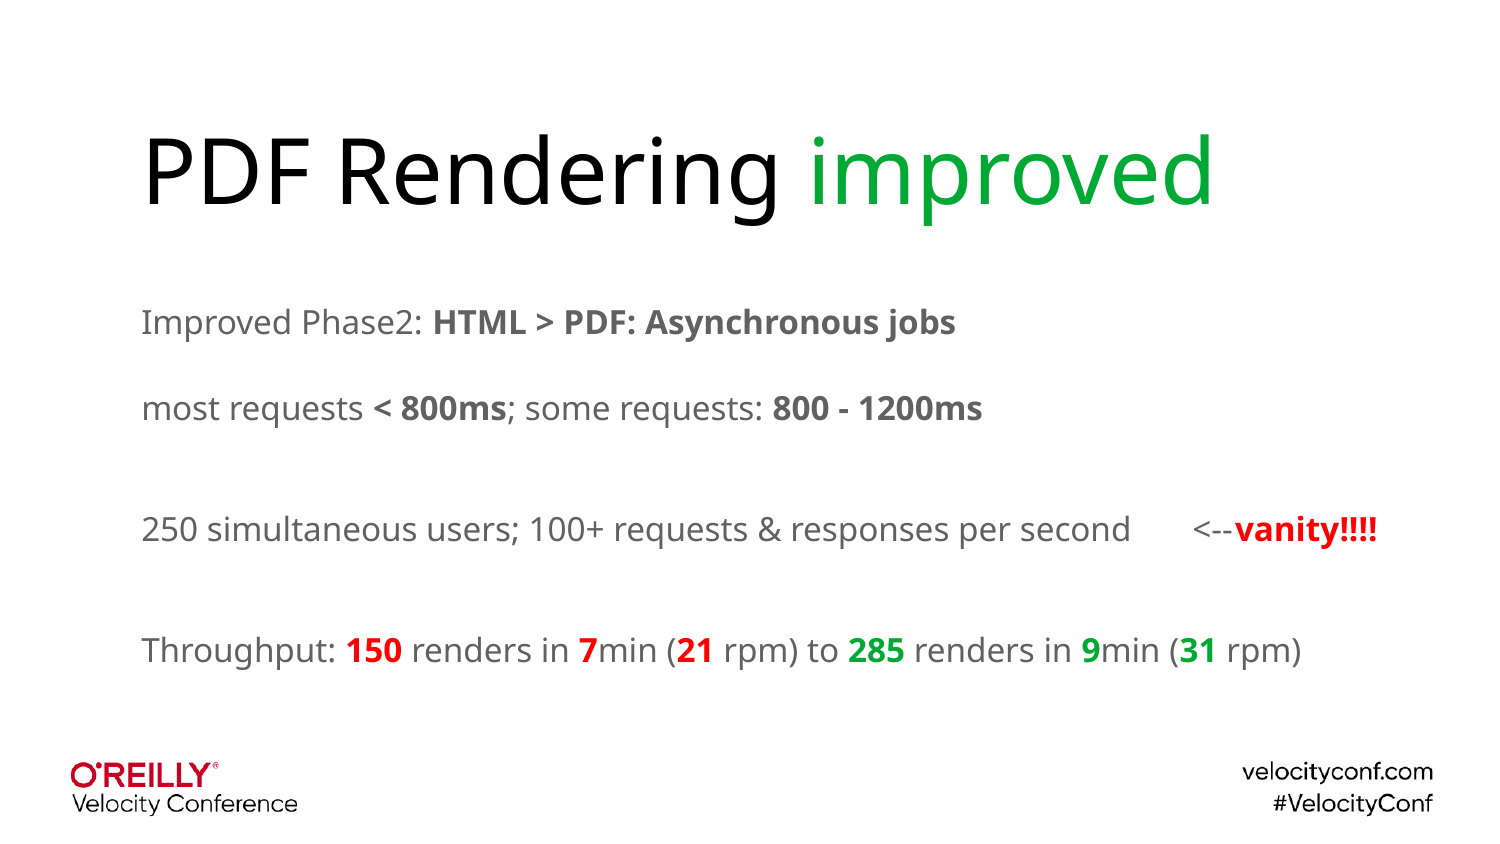

# PDF Rendering improved
Improved Phase2: HTML > PDF: Asynchronous jobs
most requests < 800ms; some requests: 800 - 1200ms
250 simultaneous users; 100+ requests & responses per second <--vanity!!!!
Throughput: 150 renders in 7min (21 rpm) to 285 renders in 9min (31 rpm)
Improved Phase2: HTML > PDF: Asynchronous jobs
most requests < 800ms; some requests: 800 - 1200ms
250 simultaneous users; 100+ requests & responses per second <--vanity!!!!
Throughput: 150 renders in 7min (21 rpm) to 285 renders in 9min (31 rpm)